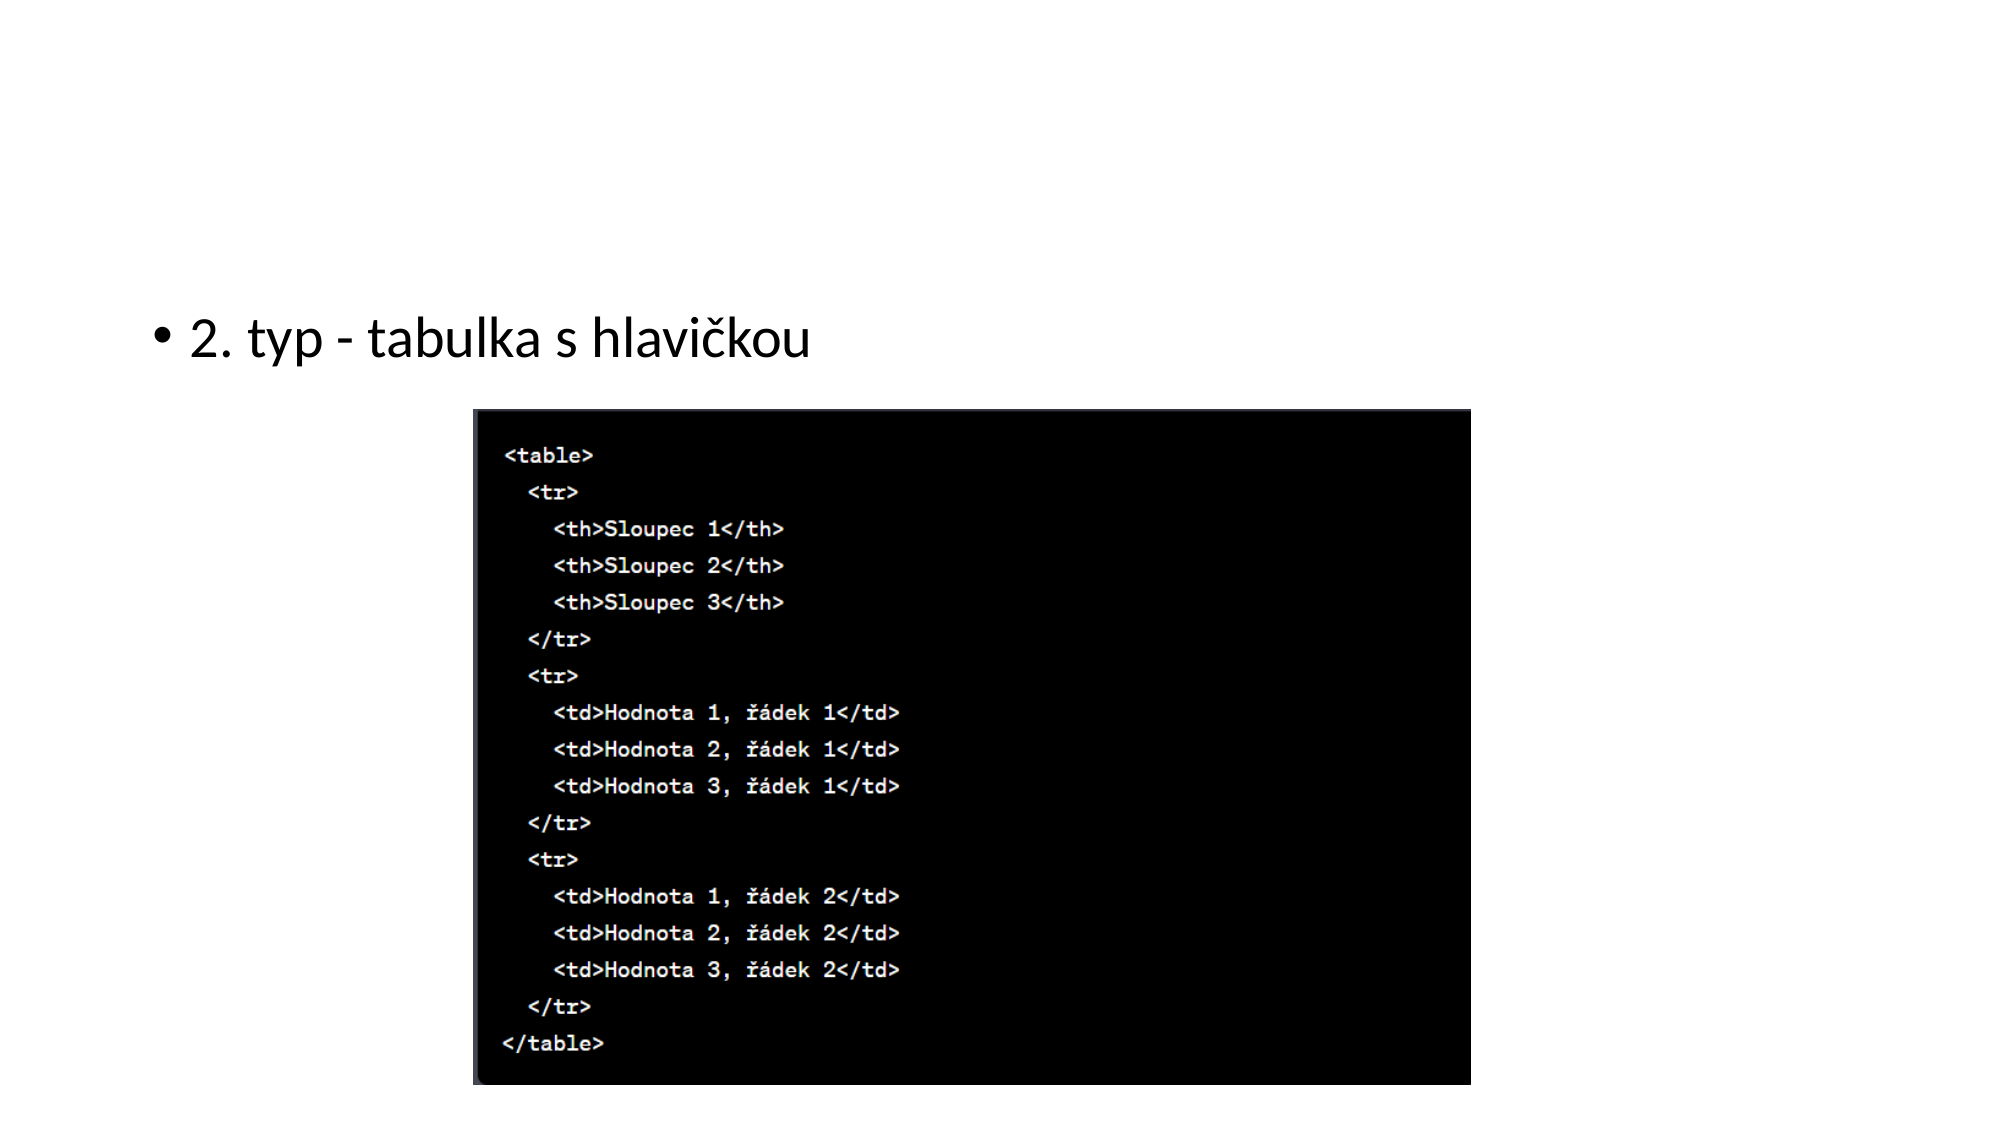

#
2. typ - tabulka s hlavičkou